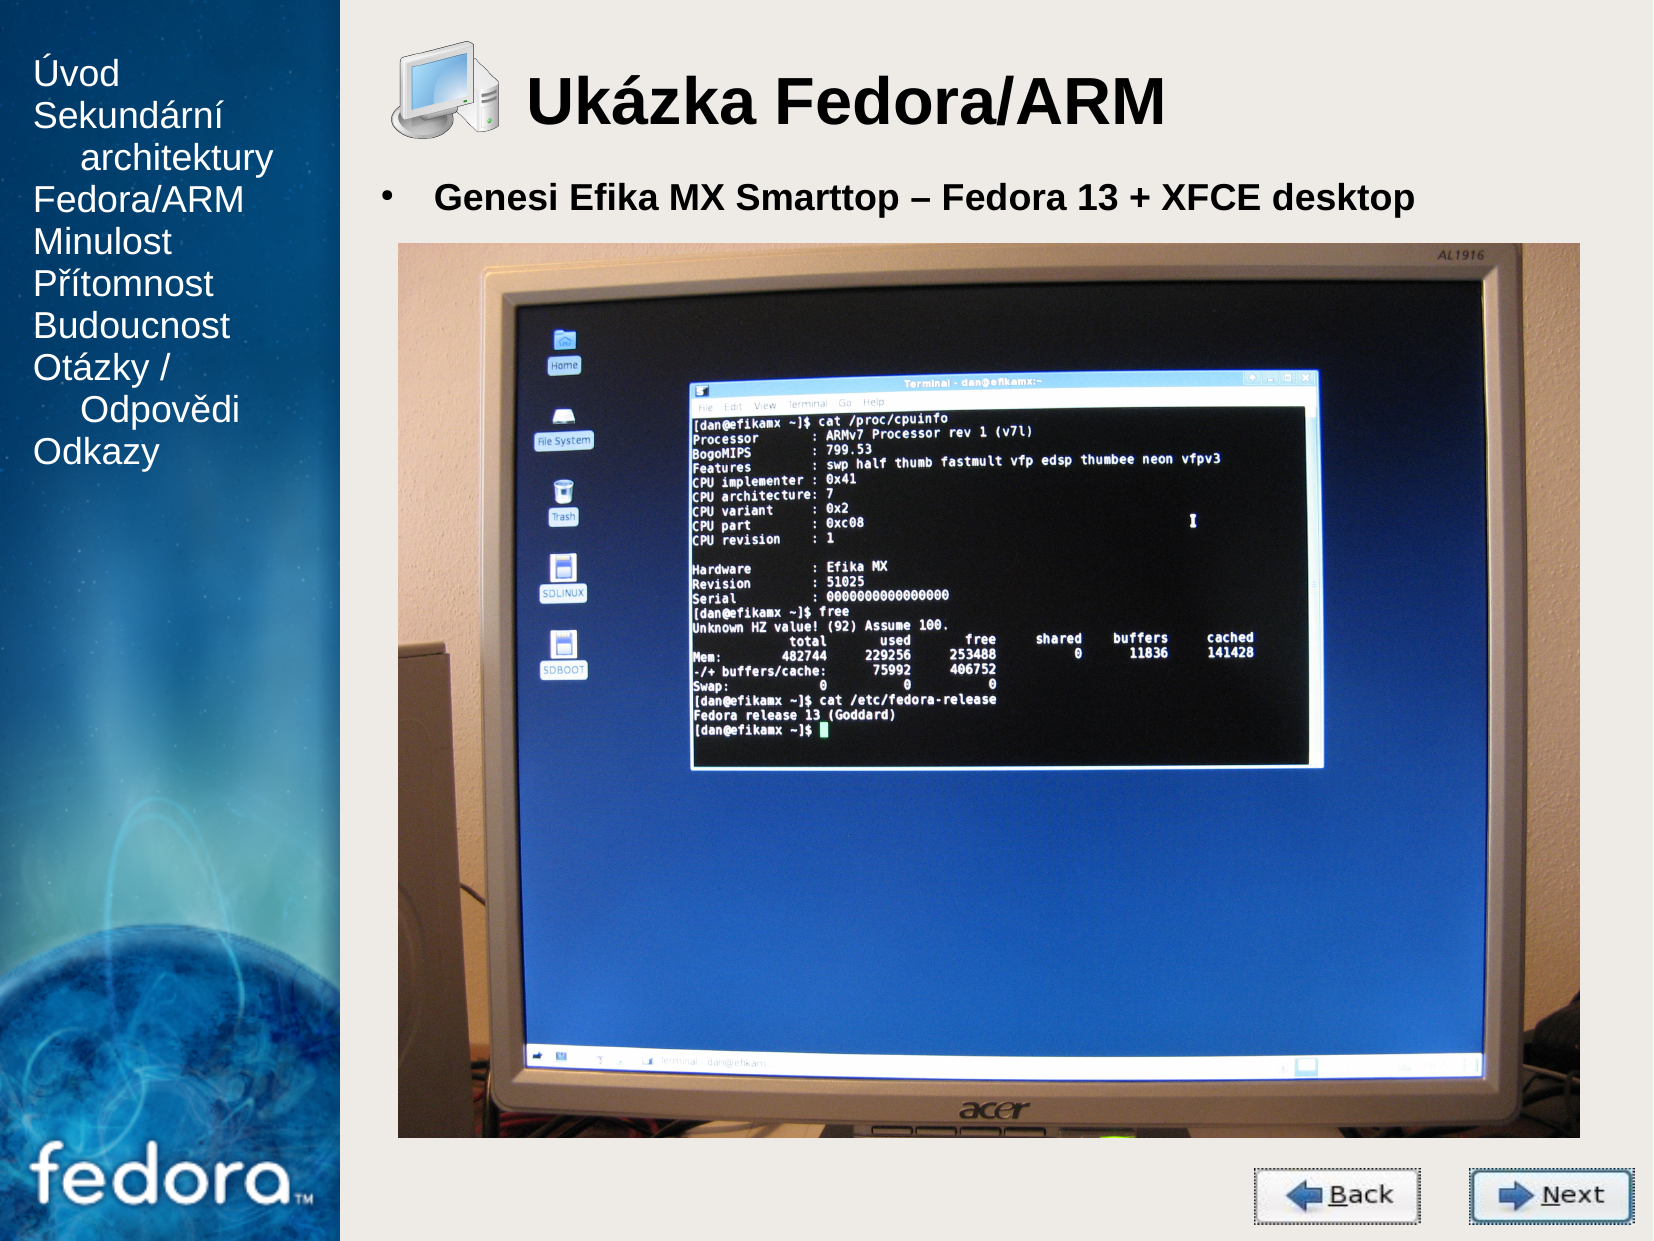

Úvod
Sekundární architektury
Fedora/ARM
Minulost
Přítomnost
Budoucnost
Otázky / Odpovědi
Odkazy
# Agenda
Ukázka Fedora/ARM
Genesi Efika MX Smarttop – Fedora 13 + XFCE desktop